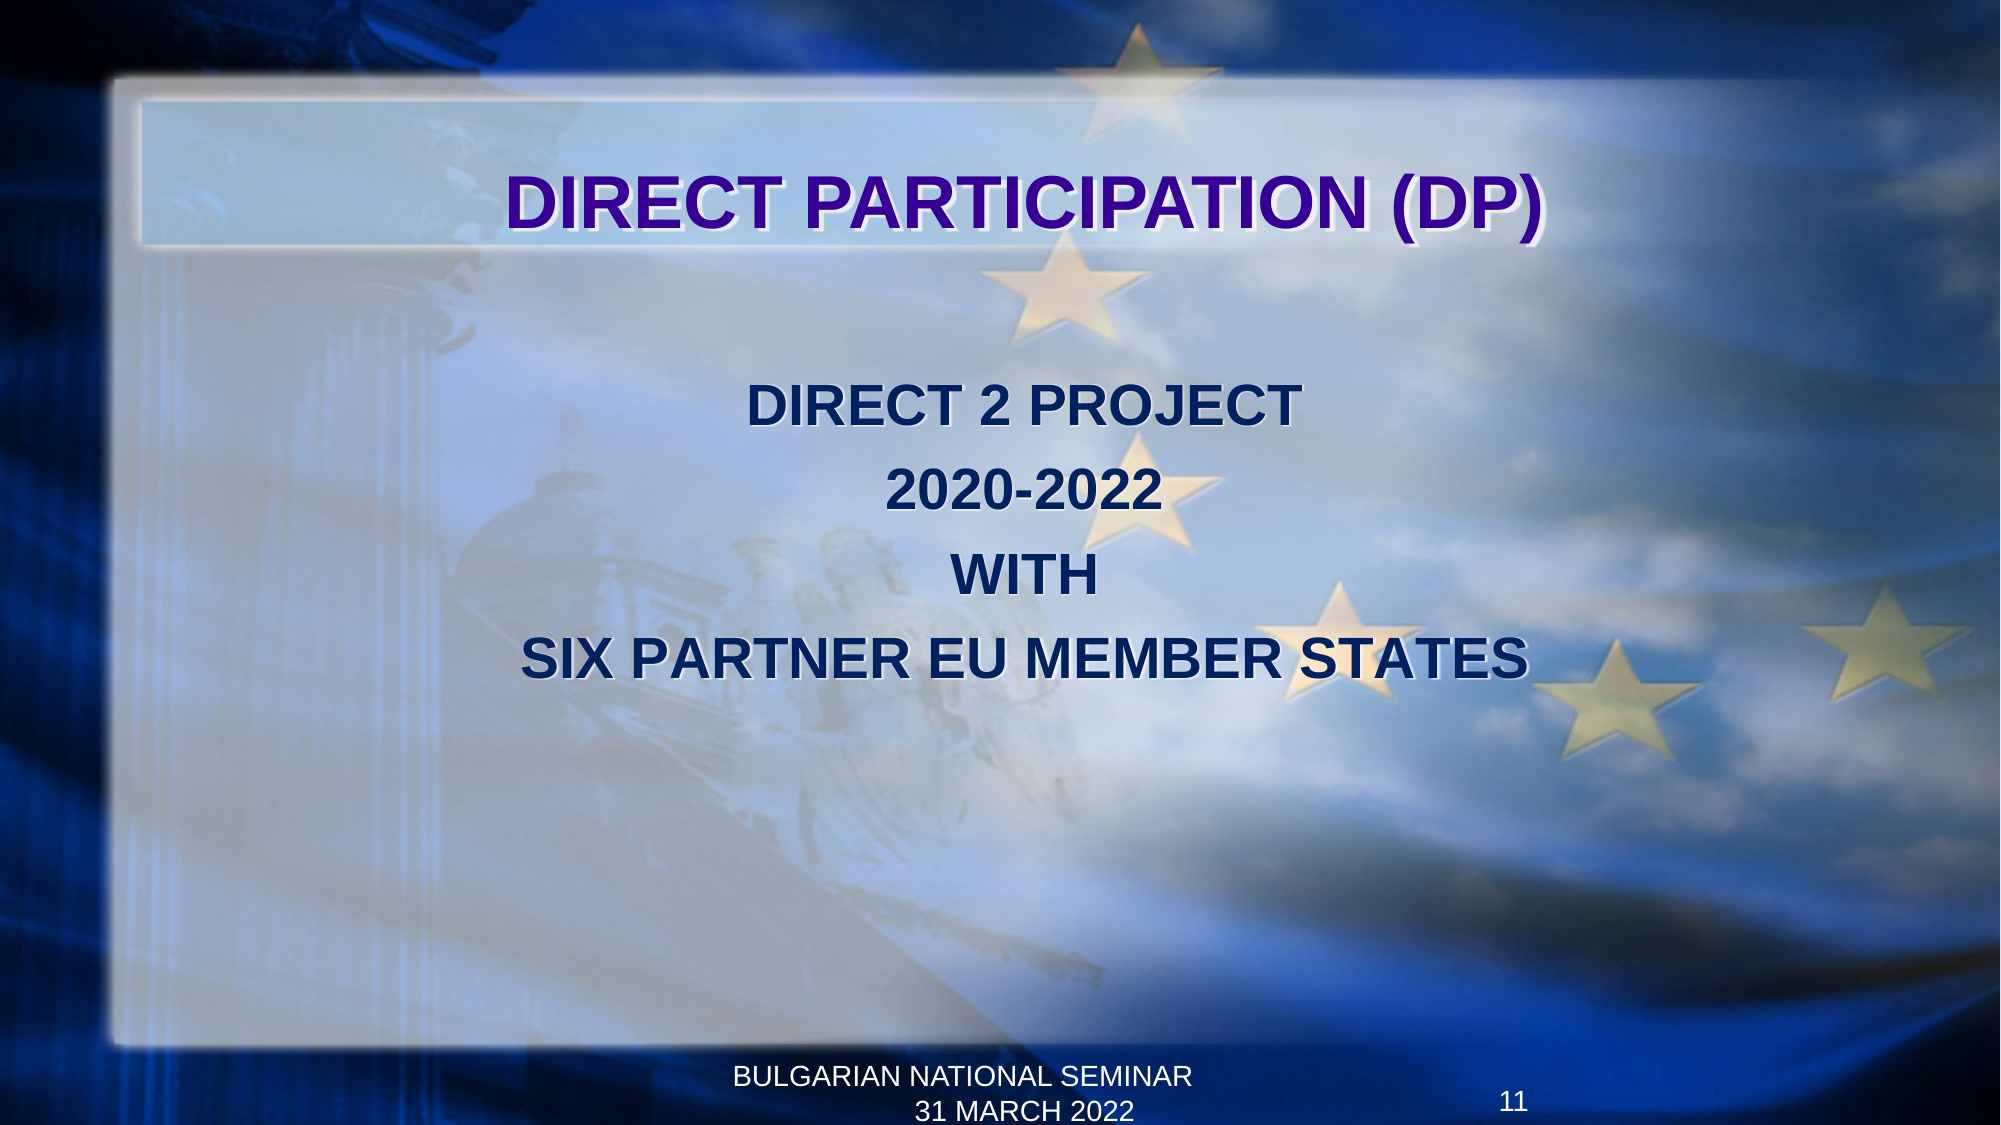

# DIRECT PARTICIPATION (DP)
DIRECT 2 PROJECT
2020-2022
WITH
SIX PARTNER EU MEMBER STATES
BULGARIAN NATIONAL SEMINAR 31 MARCH 2022